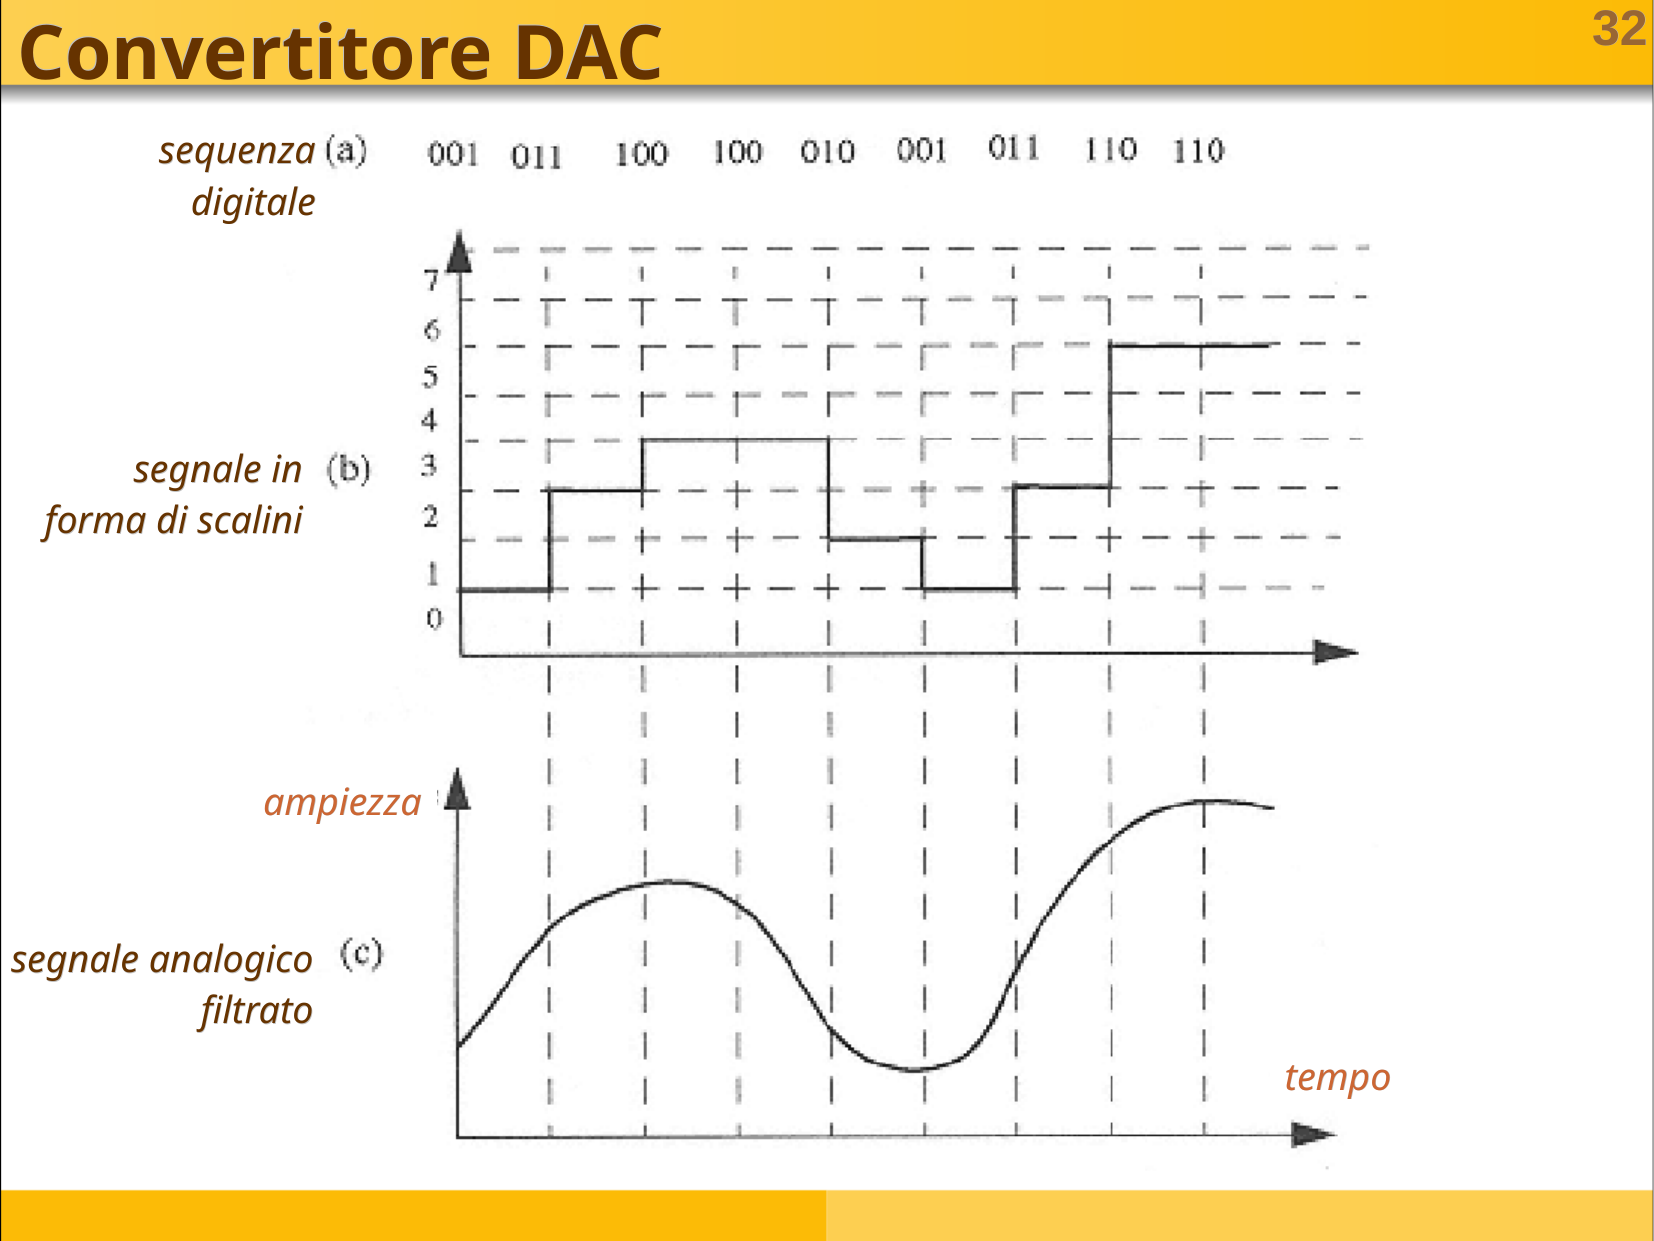

32
# Convertitore DAC
sequenza
digitale
segnale in
forma di scalini
ampiezza
segnale analogico
filtrato
tempo